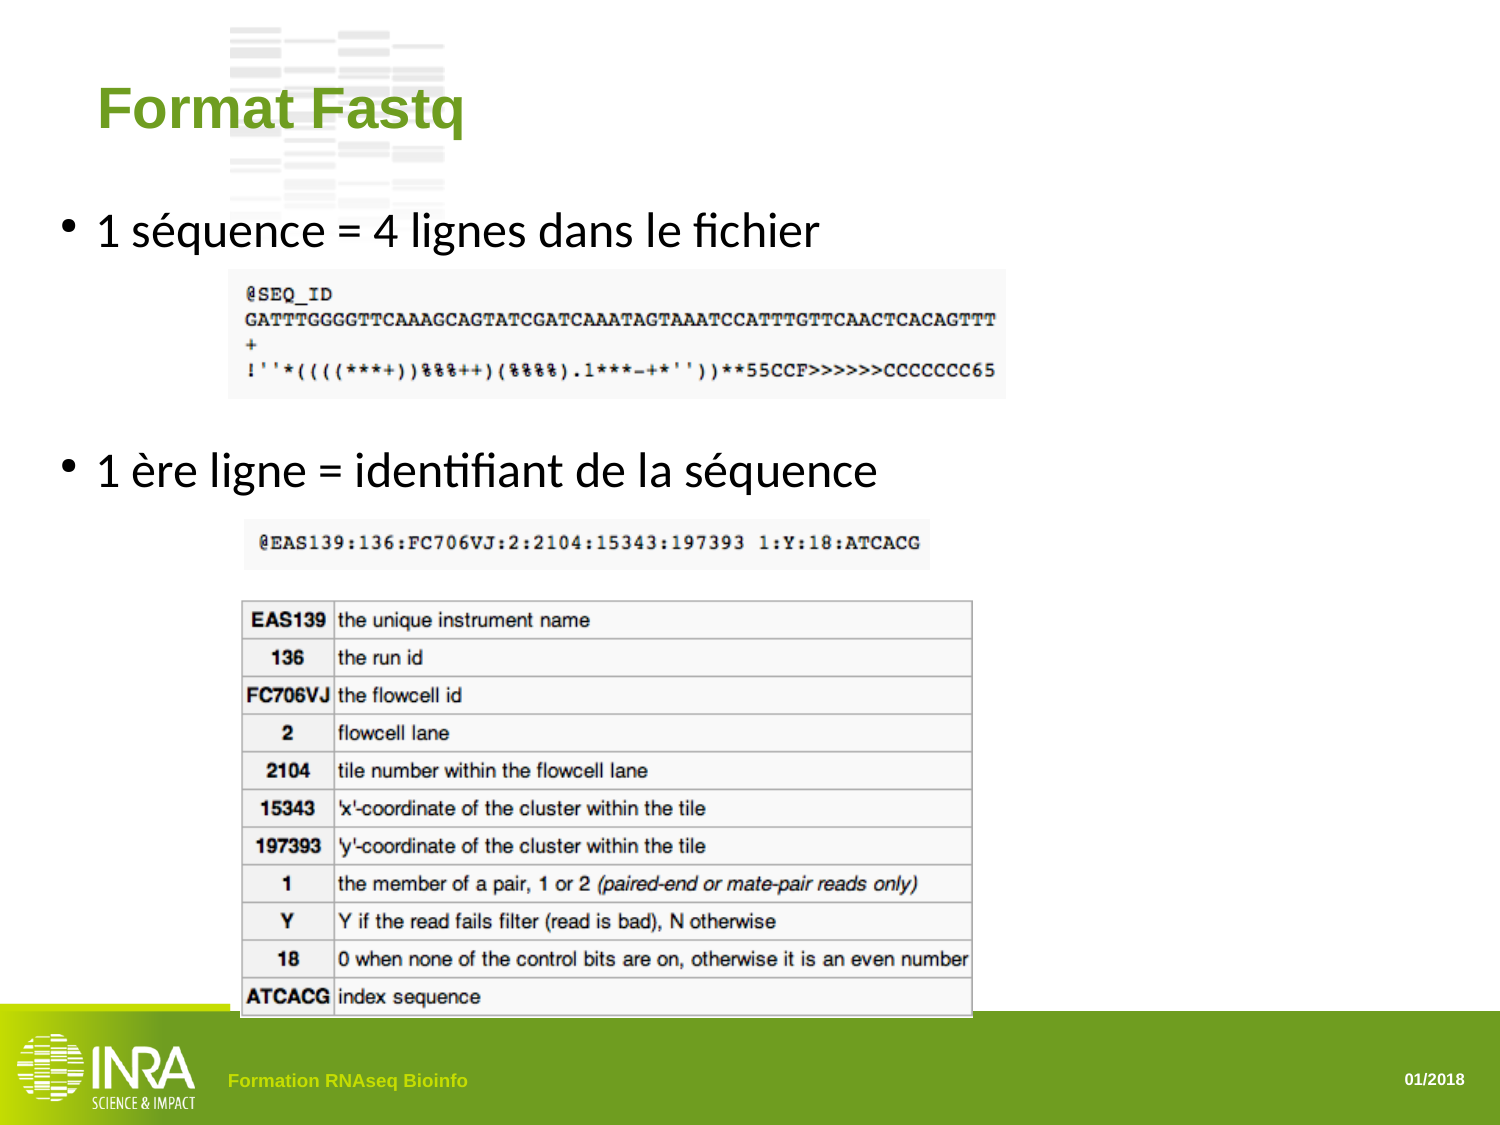

Format Fastq
1 séquence = 4 lignes dans le fichier
1 ère ligne = identifiant de la séquence